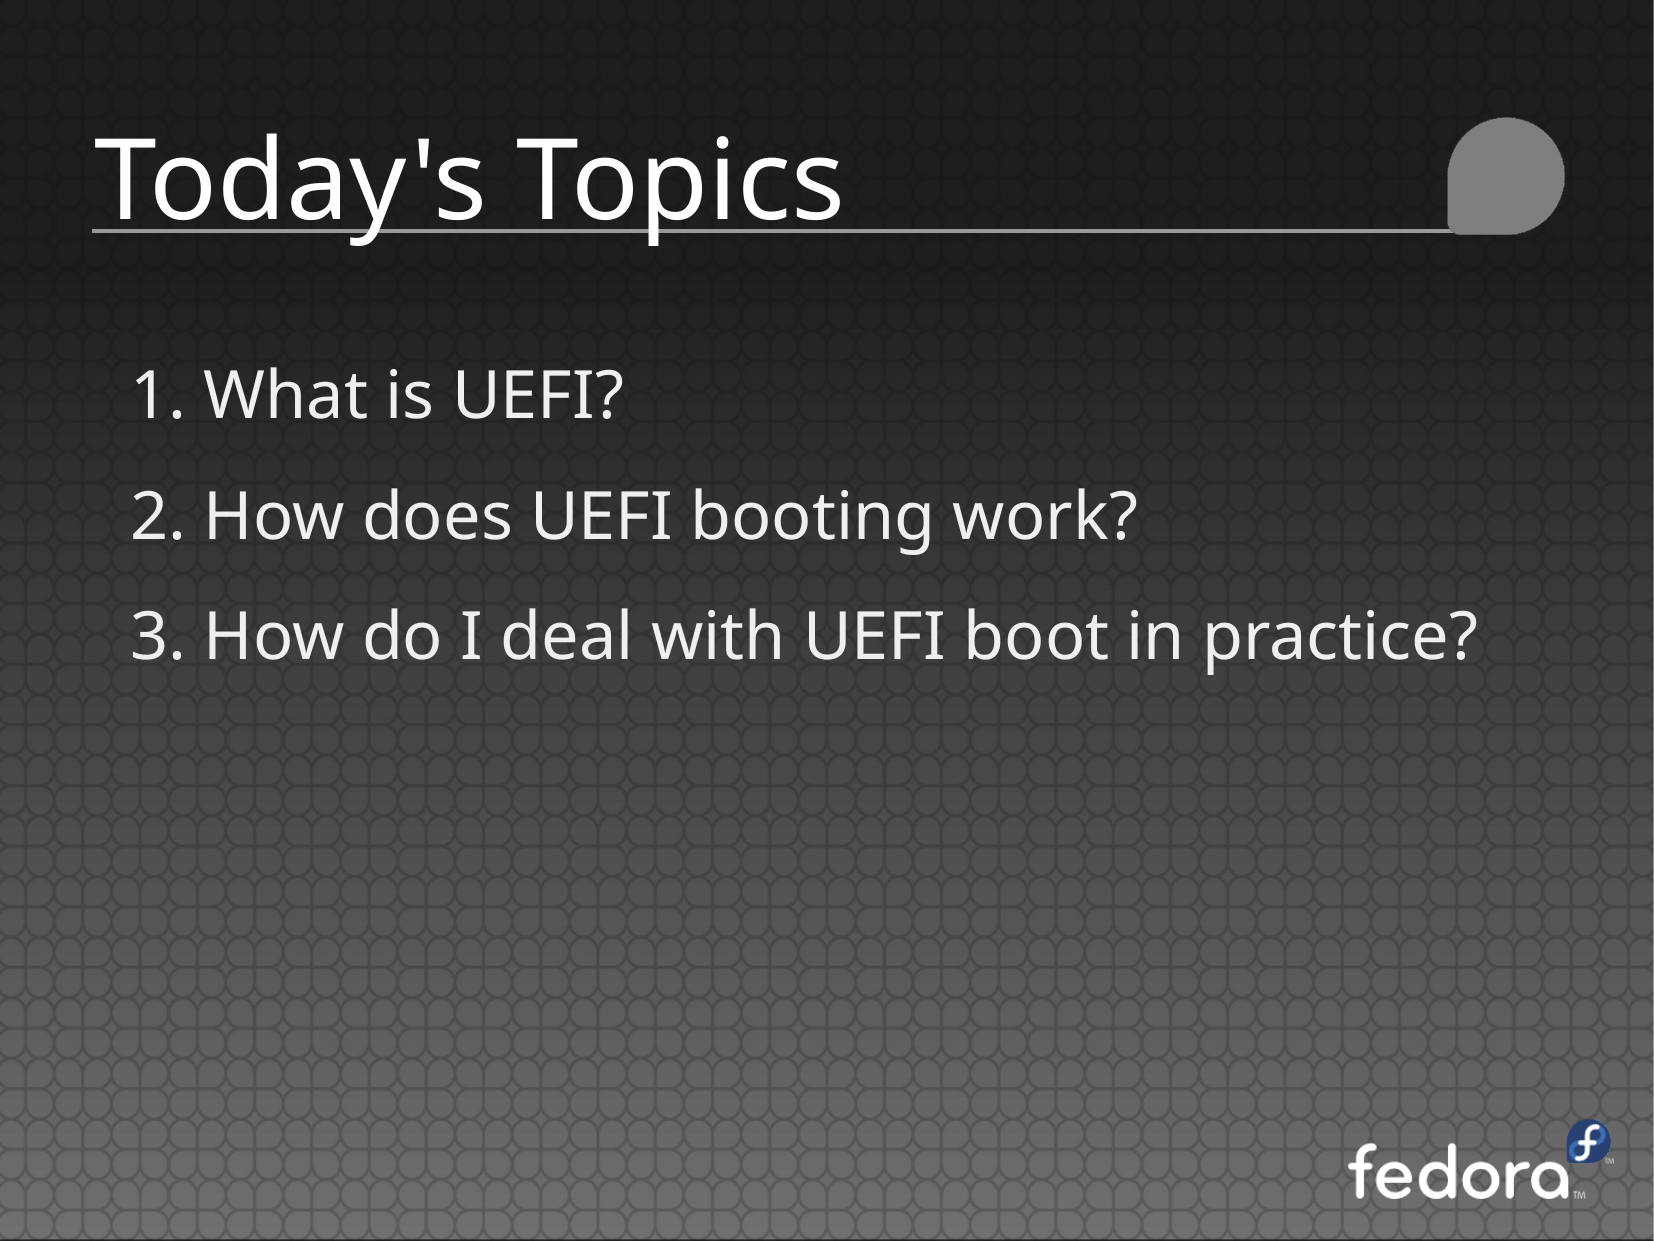

# Today's Topics
 What is UEFI?
 How does UEFI booting work?
 How do I deal with UEFI boot in practice?